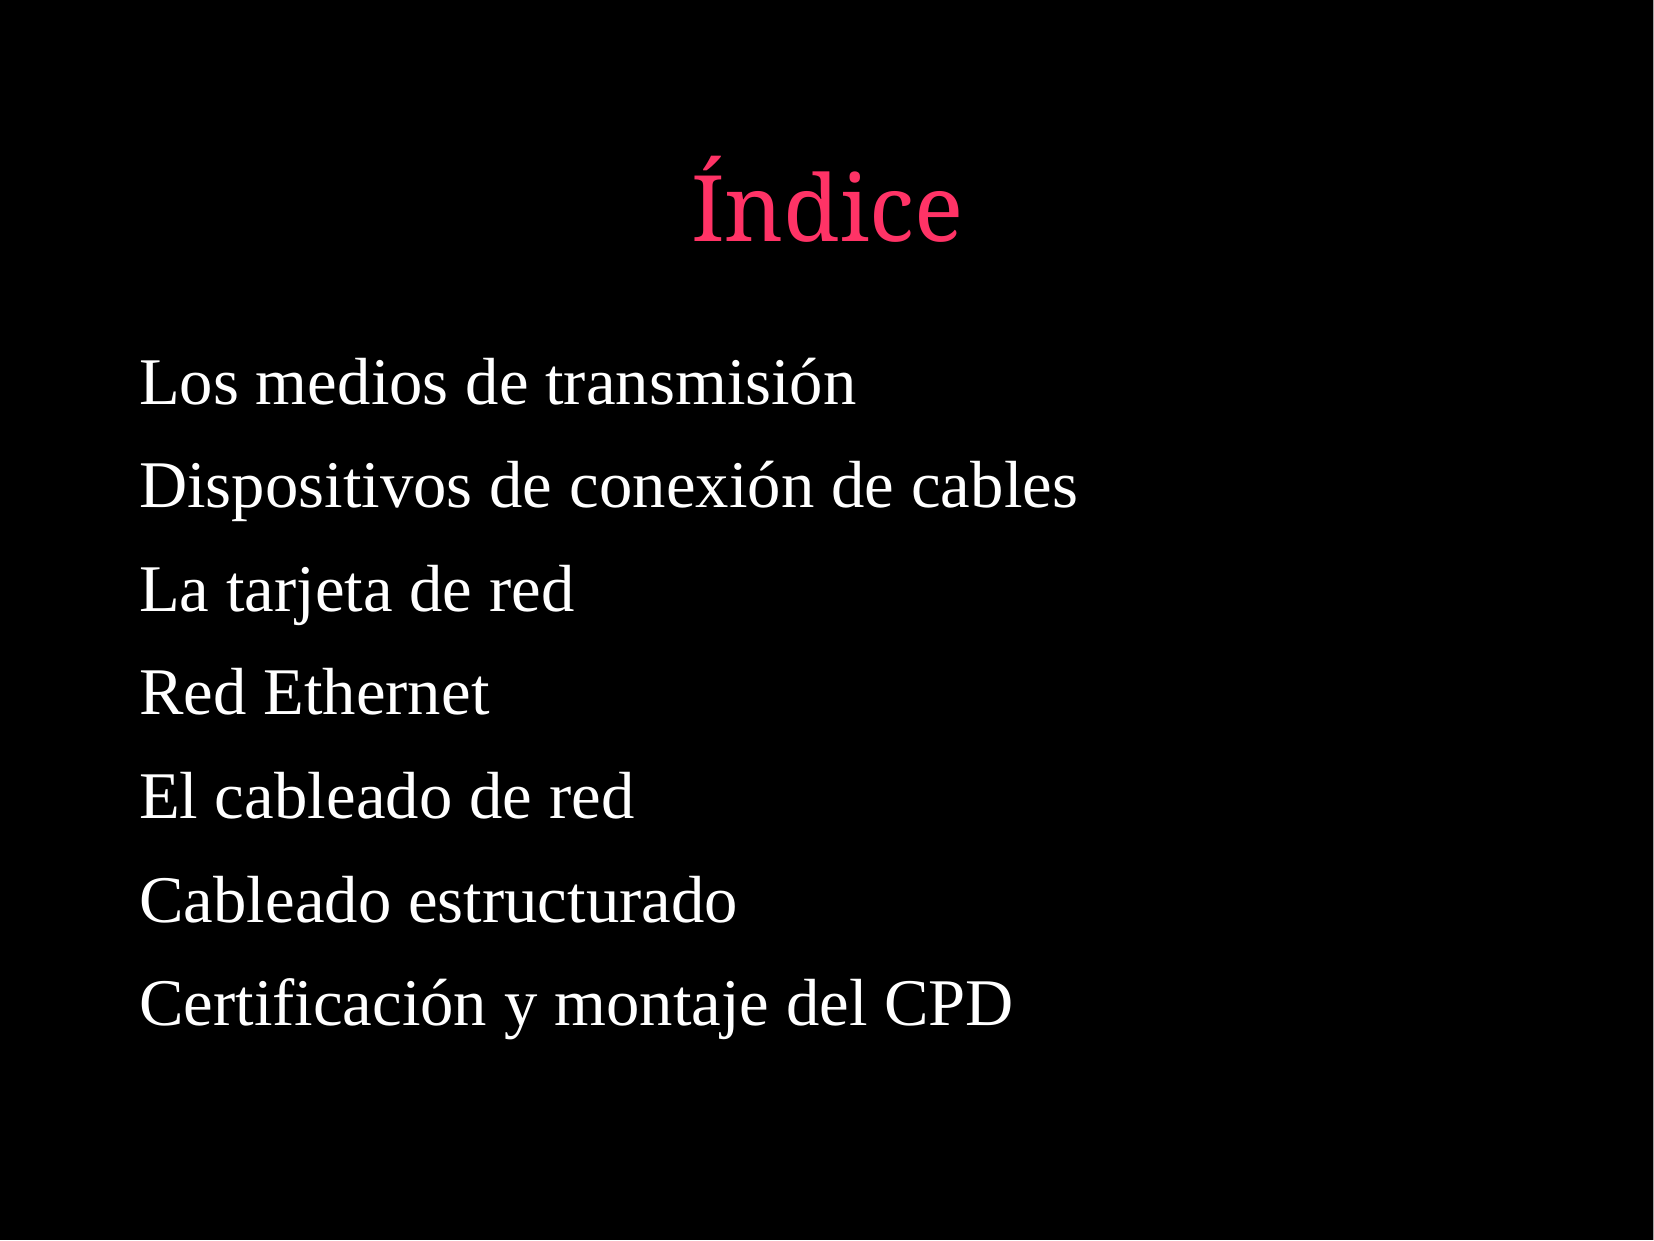

# Índice
Los medios de transmisión
Dispositivos de conexión de cables
La tarjeta de red
Red Ethernet
El cableado de red
Cableado estructurado
Certificación y montaje del CPD